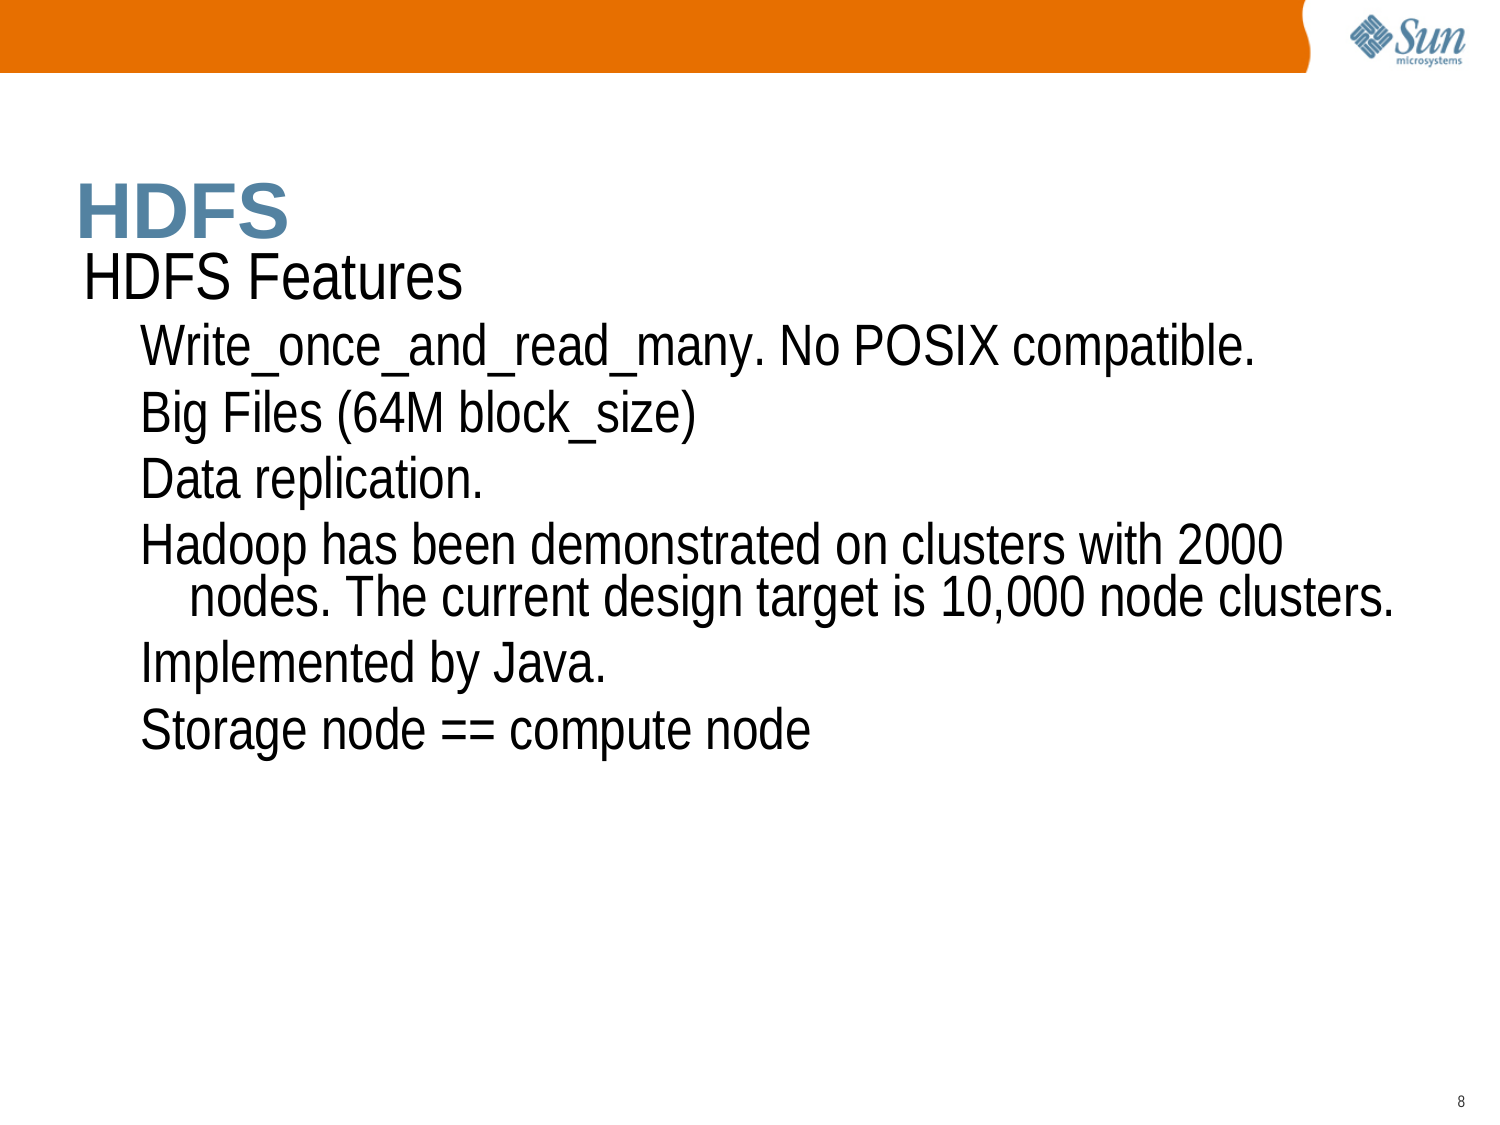

# HDFS
HDFS Features
Write_once_and_read_many. No POSIX compatible.
Big Files (64M block_size)
Data replication.
Hadoop has been demonstrated on clusters with 2000 nodes. The current design target is 10,000 node clusters.
Implemented by Java.
Storage node == compute node